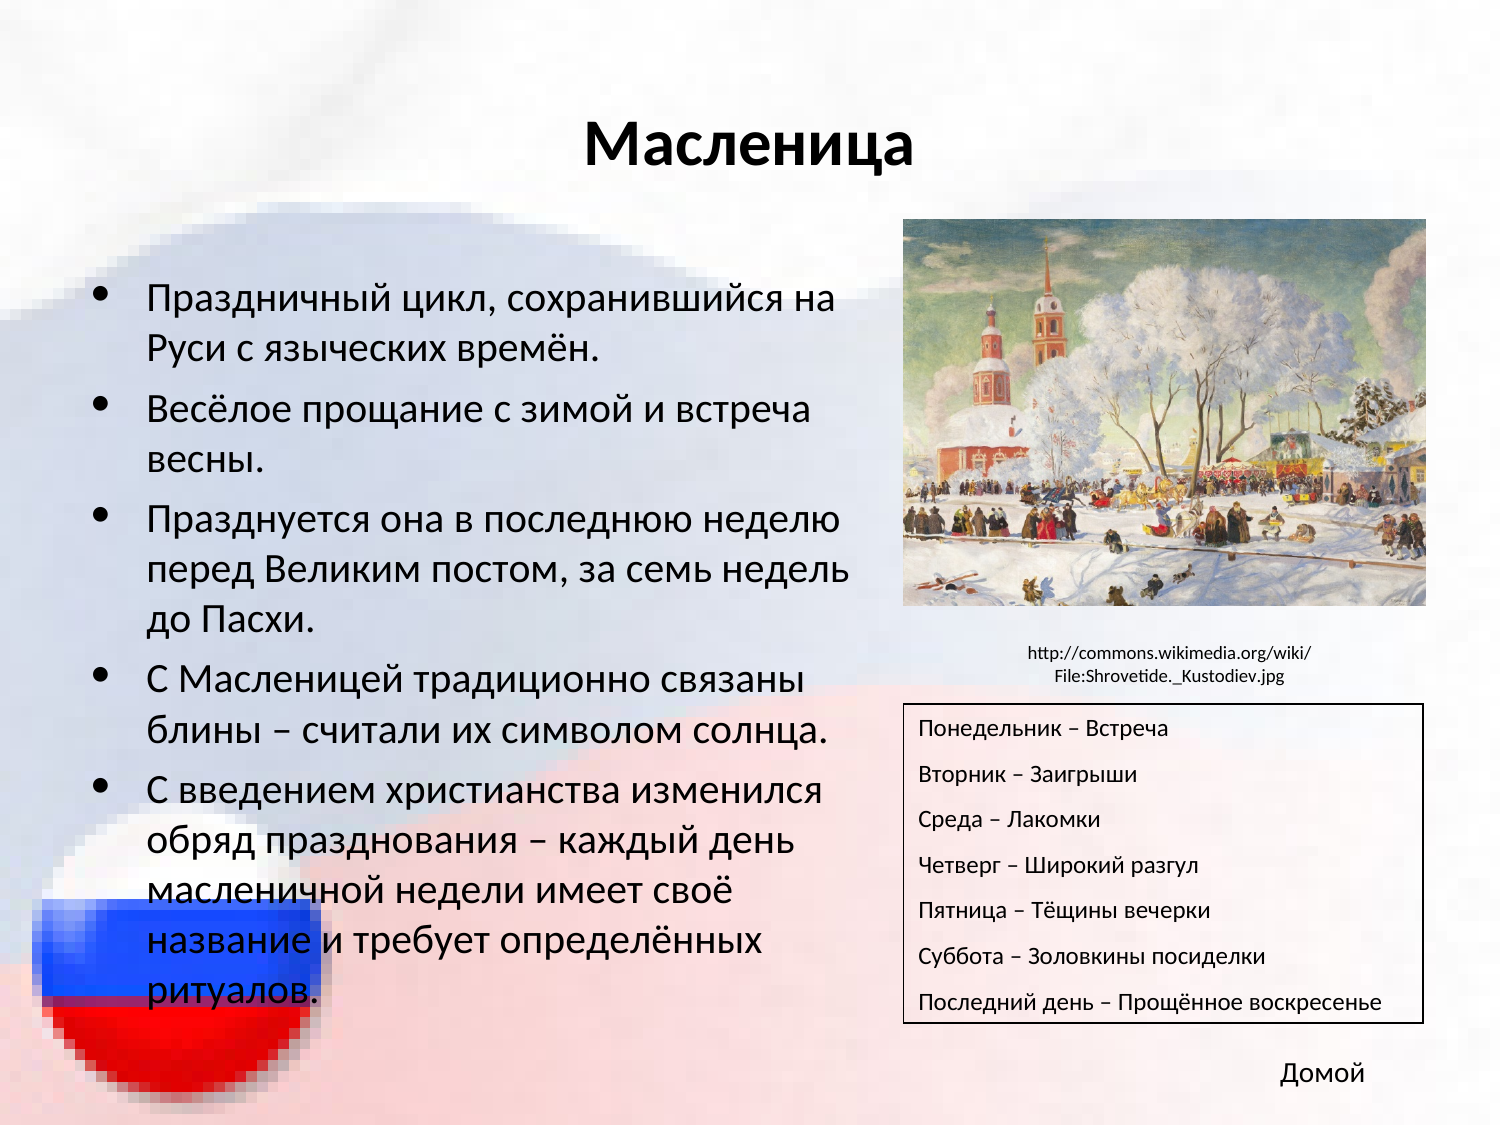

# Масленица
Праздничный цикл, сохранившийся на Руси с языческих времён.
Весёлое прощание с зимой и встреча весны.
Празднуется она в последнюю неделю перед Великим постом, за семь недель до Пасхи.
С Масленицей традиционно связаны блины – считали их символом солнца.
С введением христианства изменился обряд празднования – каждый день масленичной недели имеет своё название и требует определённых ритуалов.
http://commons.wikimedia.org/wiki/File:Shrovetide._Kustodiev.jpg
Понедельник – Встреча
Вторник – Заигрыши
Среда – Лакомки
Четверг – Широкий разгул
Пятница – Тёщины вечерки
Суббота – Золовкины посиделки
Последний день – Прощённое воскресенье
Домой